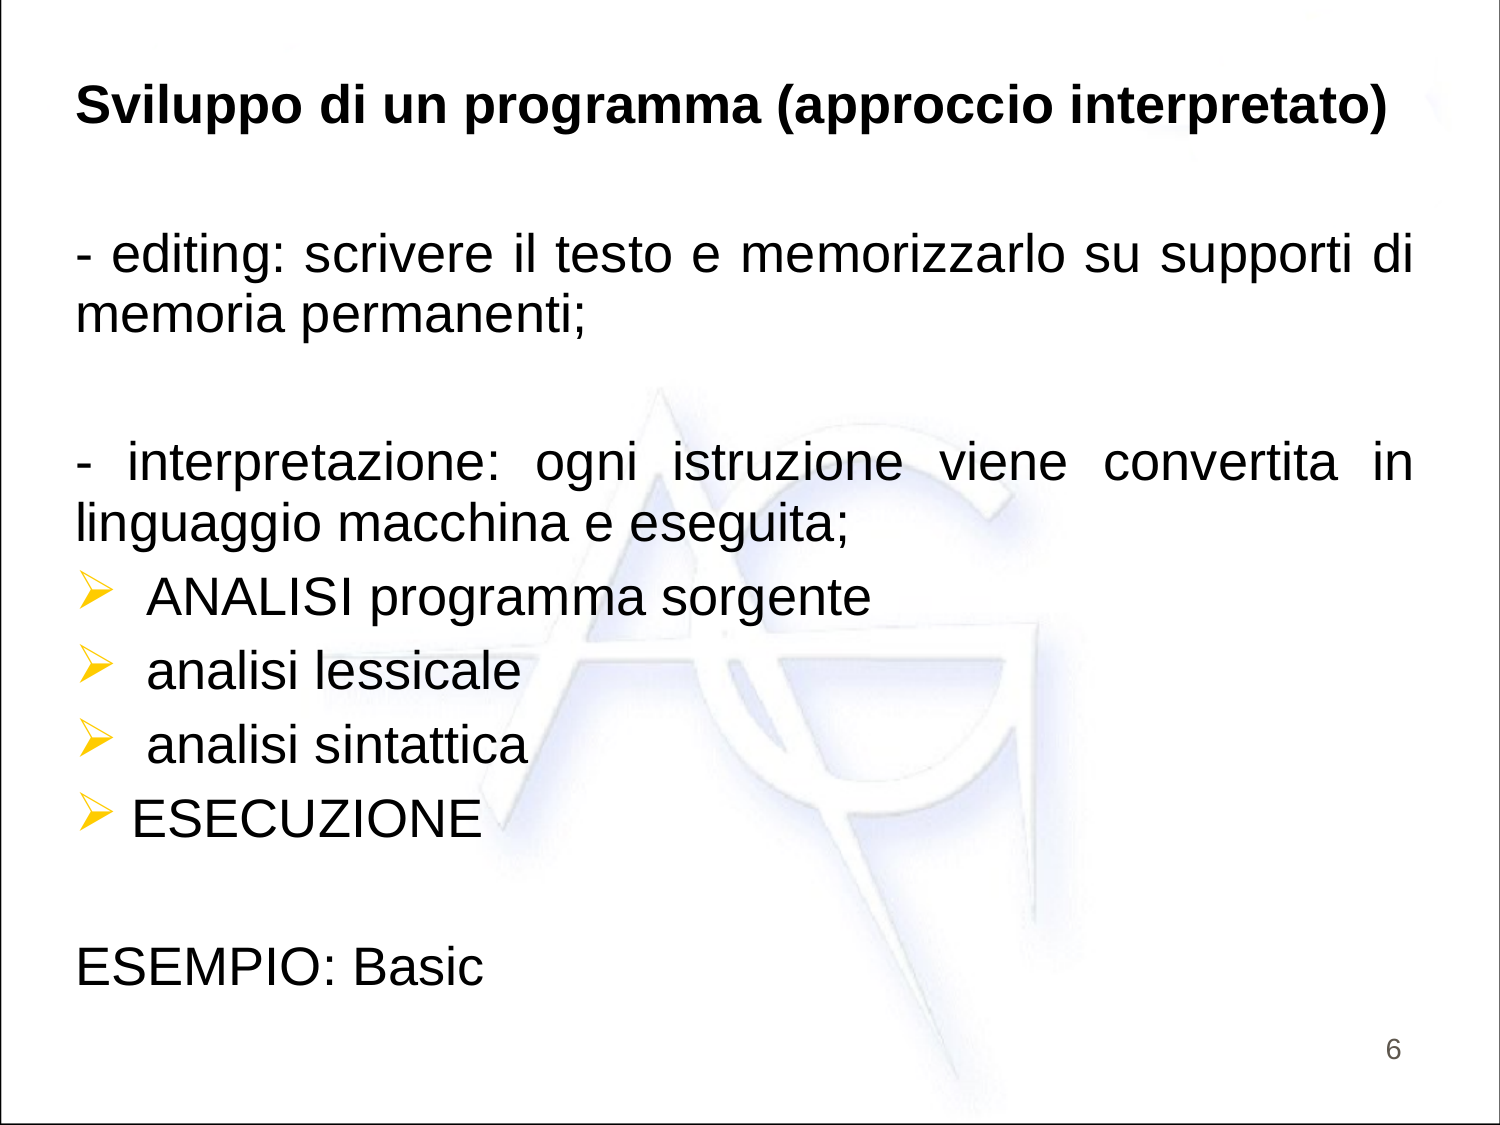

# Sviluppo di un programma (approccio interpretato)
- editing: scrivere il testo e memorizzarlo su supporti di memoria permanenti;
- interpretazione: ogni istruzione viene convertita in linguaggio macchina e eseguita;
 ANALISI programma sorgente
 analisi lessicale
 analisi sintattica
ESECUZIONE
ESEMPIO: Basic
6